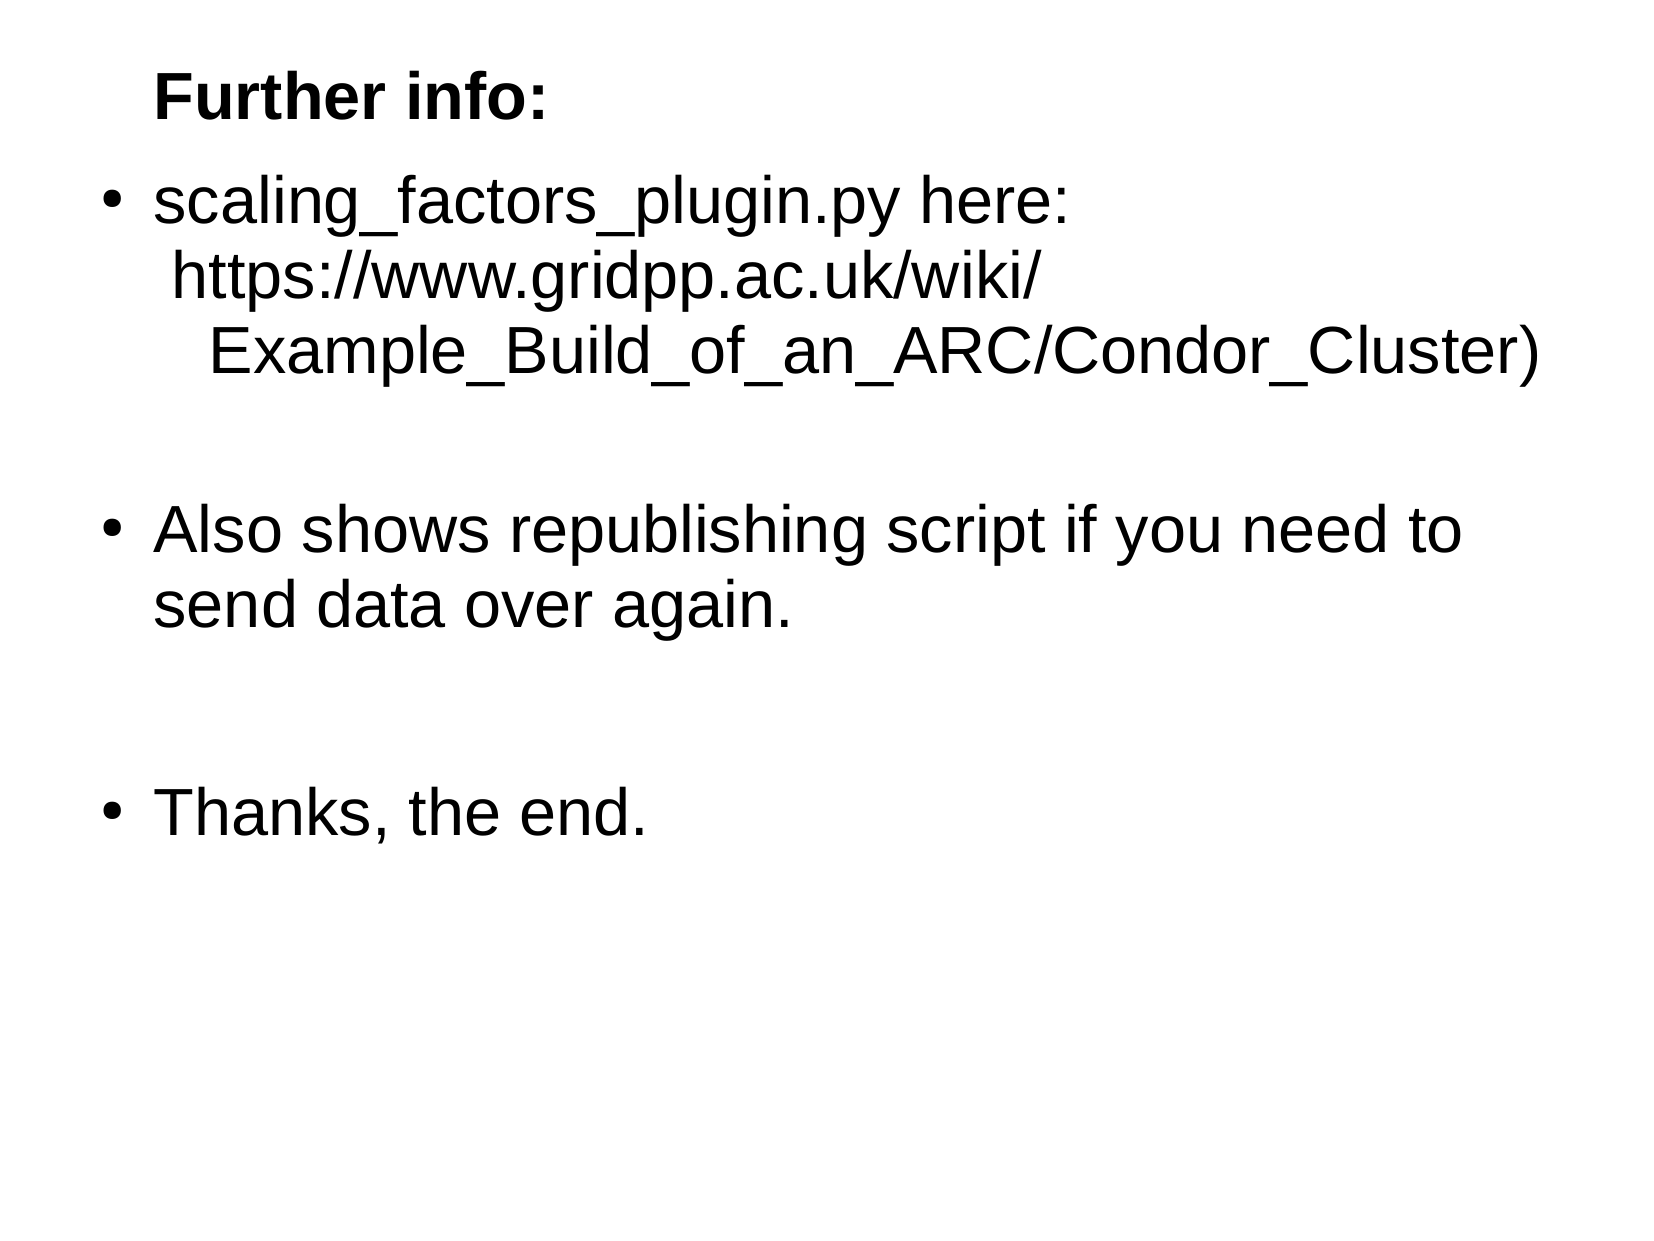

# Further info:
scaling_factors_plugin.py here:
 https://www.gridpp.ac.uk/wiki/
 Example_Build_of_an_ARC/Condor_Cluster)
Also shows republishing script if you need to send data over again.
Thanks, the end.